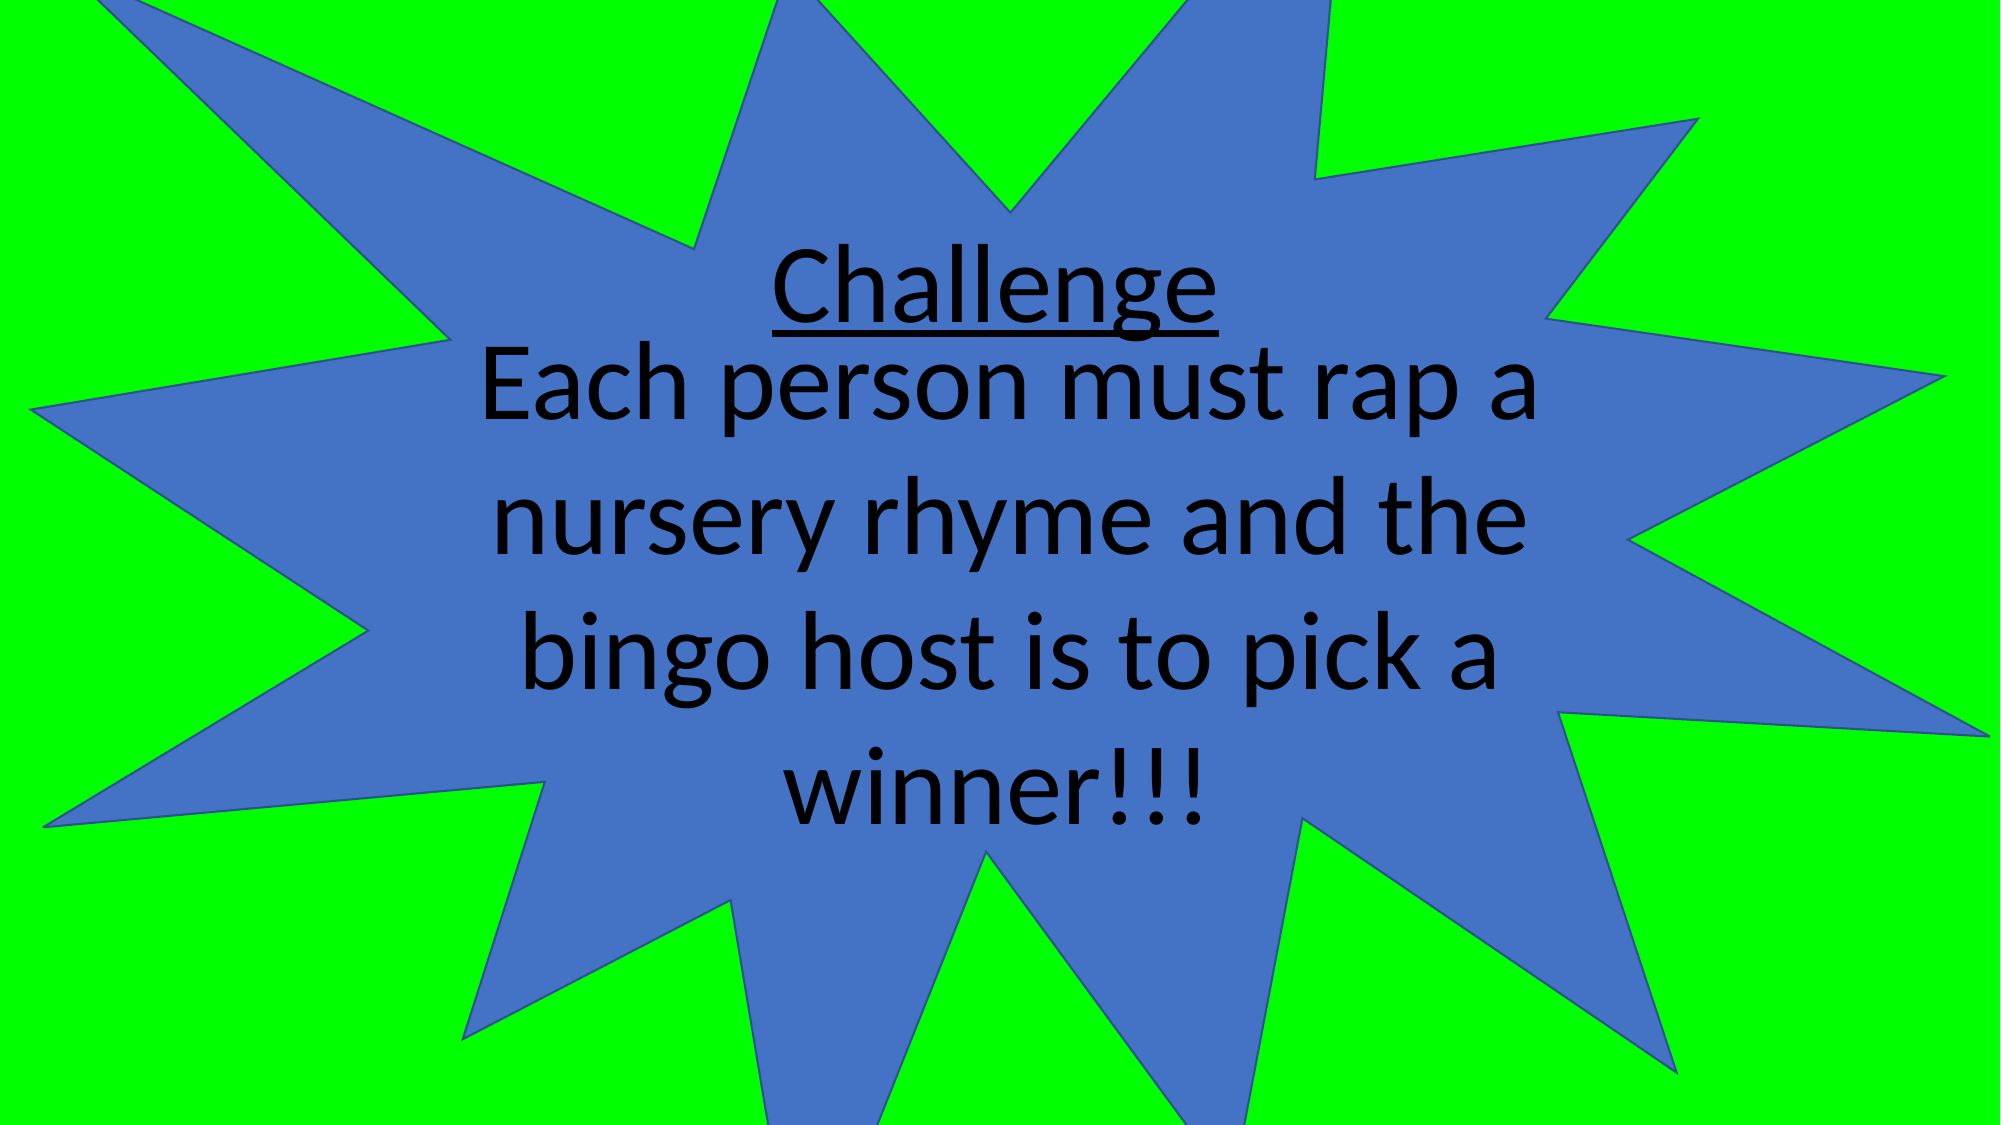

#
Challenge
Each person must rap a nursery rhyme and the bingo host is to pick a winner!!!